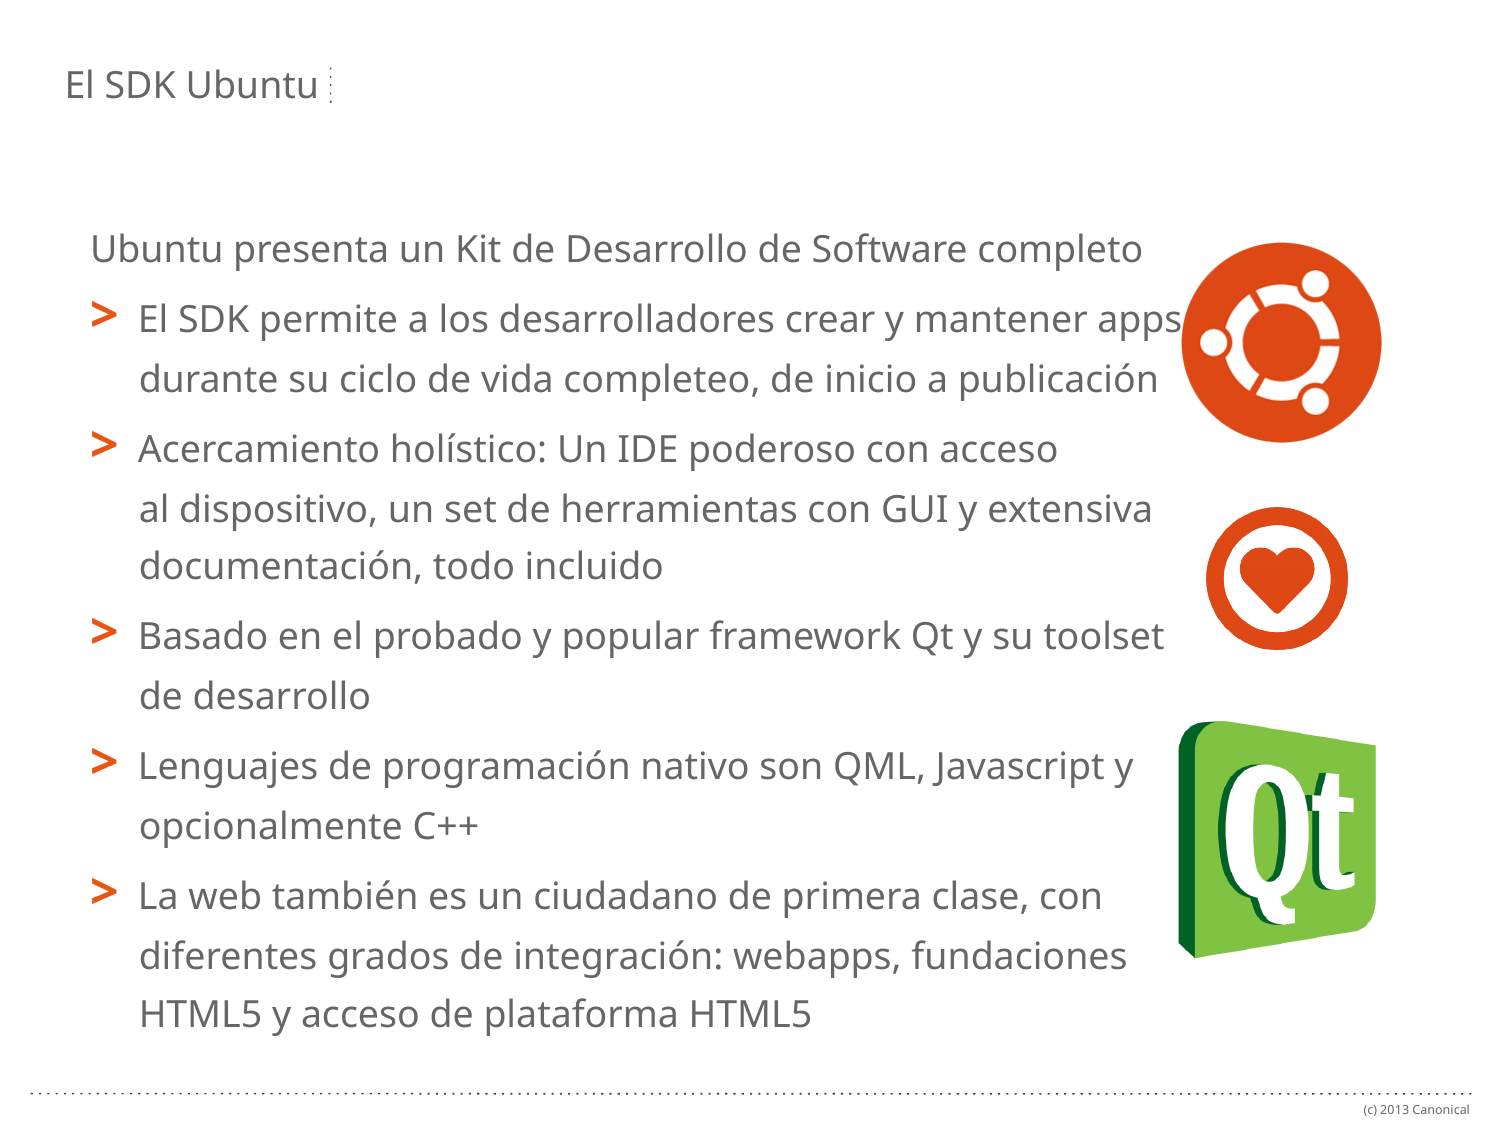

El SDK Ubuntu
# Ubuntu presenta un Kit de Desarrollo de Software completo
> El SDK permite a los desarrolladores crear y mantener apps
 durante su ciclo de vida completeo, de inicio a publicación
> Acercamiento holístico: Un IDE poderoso con acceso
 al dispositivo, un set de herramientas con GUI y extensiva
 documentación, todo incluido
> Basado en el probado y popular framework Qt y su toolset
 de desarrollo
> Lenguajes de programación nativo son QML, Javascript y
 opcionalmente C++
> La web también es un ciudadano de primera clase, con
 diferentes grados de integración: webapps, fundaciones
 HTML5 y acceso de plataforma HTML5
(c) 2013 Canonical